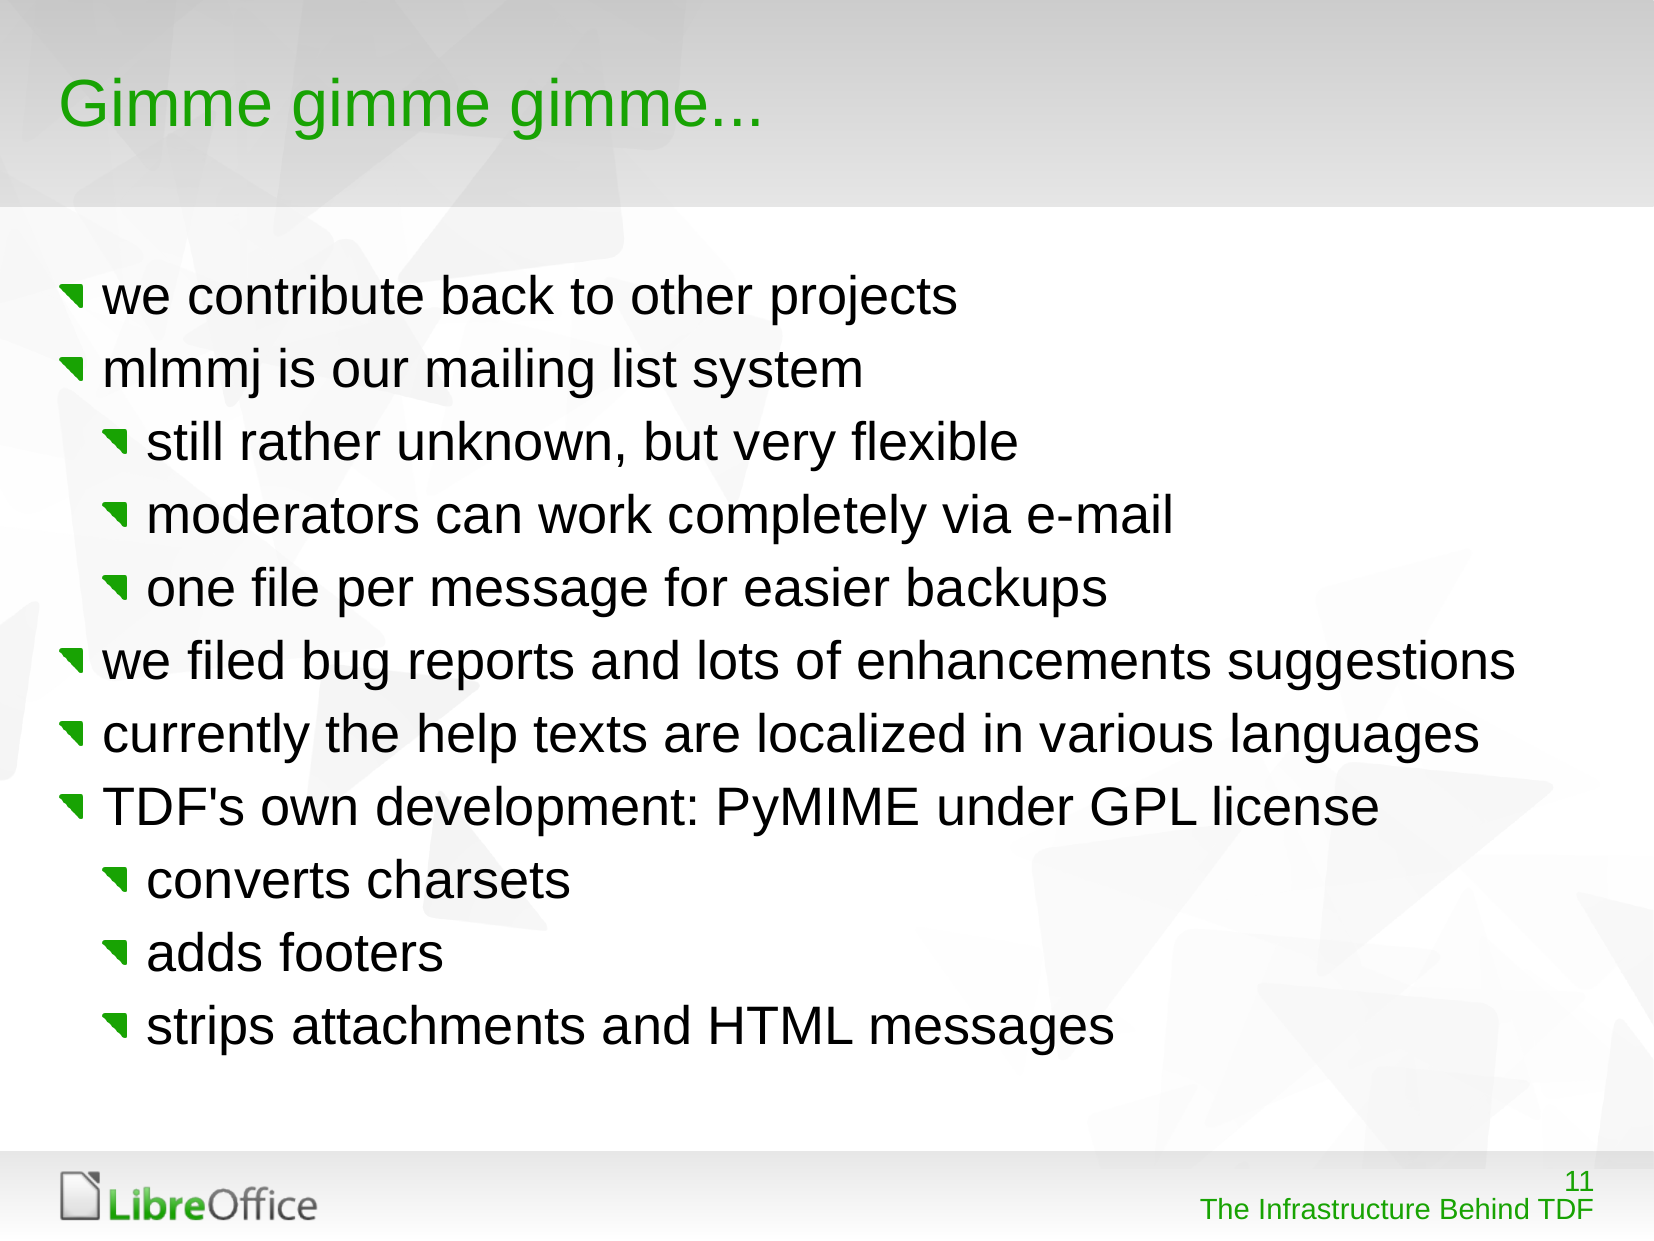

# Gimme gimme gimme...
we contribute back to other projects
mlmmj is our mailing list system
still rather unknown, but very flexible
moderators can work completely via e-mail
one file per message for easier backups
we filed bug reports and lots of enhancements suggestions
currently the help texts are localized in various languages
TDF's own development: PyMIME under GPL license
converts charsets
adds footers
strips attachments and HTML messages
11
The Infrastructure Behind TDF